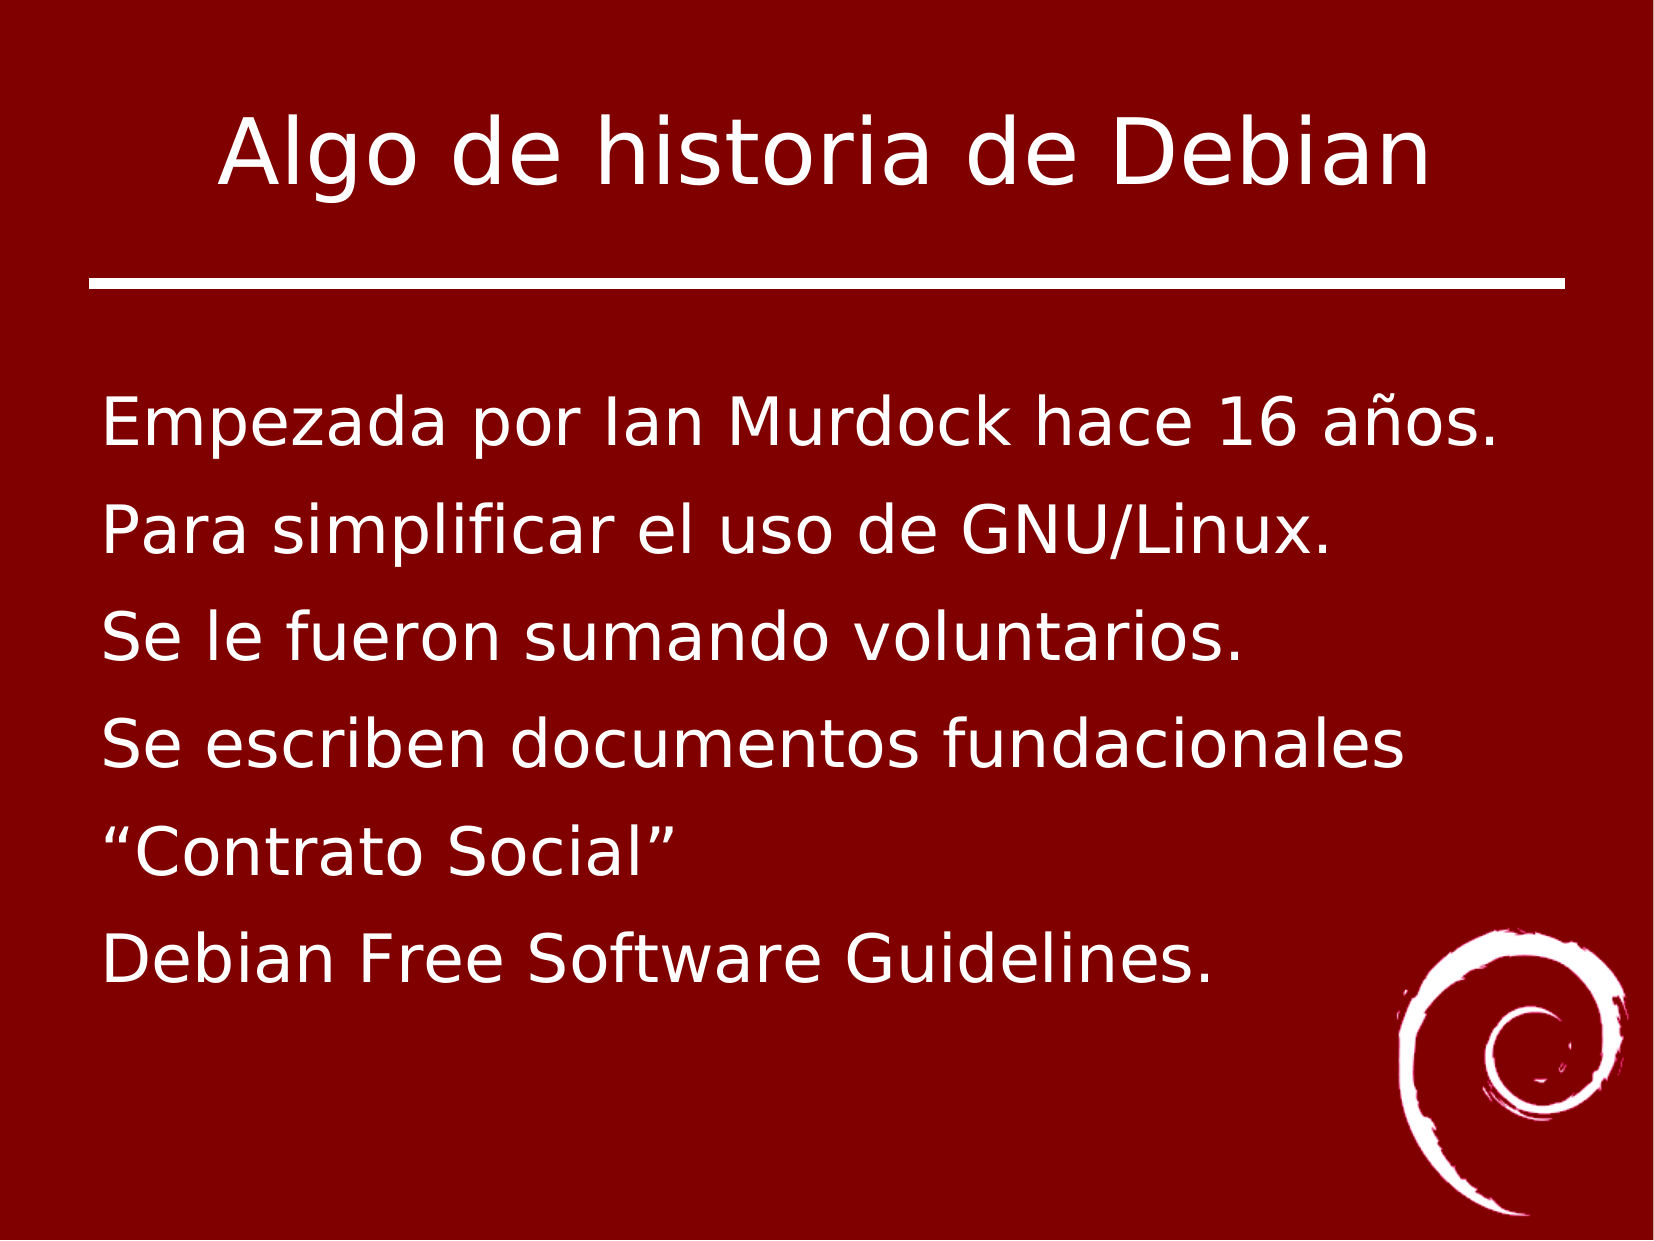

# Algo de historia de Debian
Empezada por Ian Murdock hace 16 años.
Para simplificar el uso de GNU/Linux.
Se le fueron sumando voluntarios.
Se escriben documentos fundacionales
“Contrato Social”
Debian Free Software Guidelines.